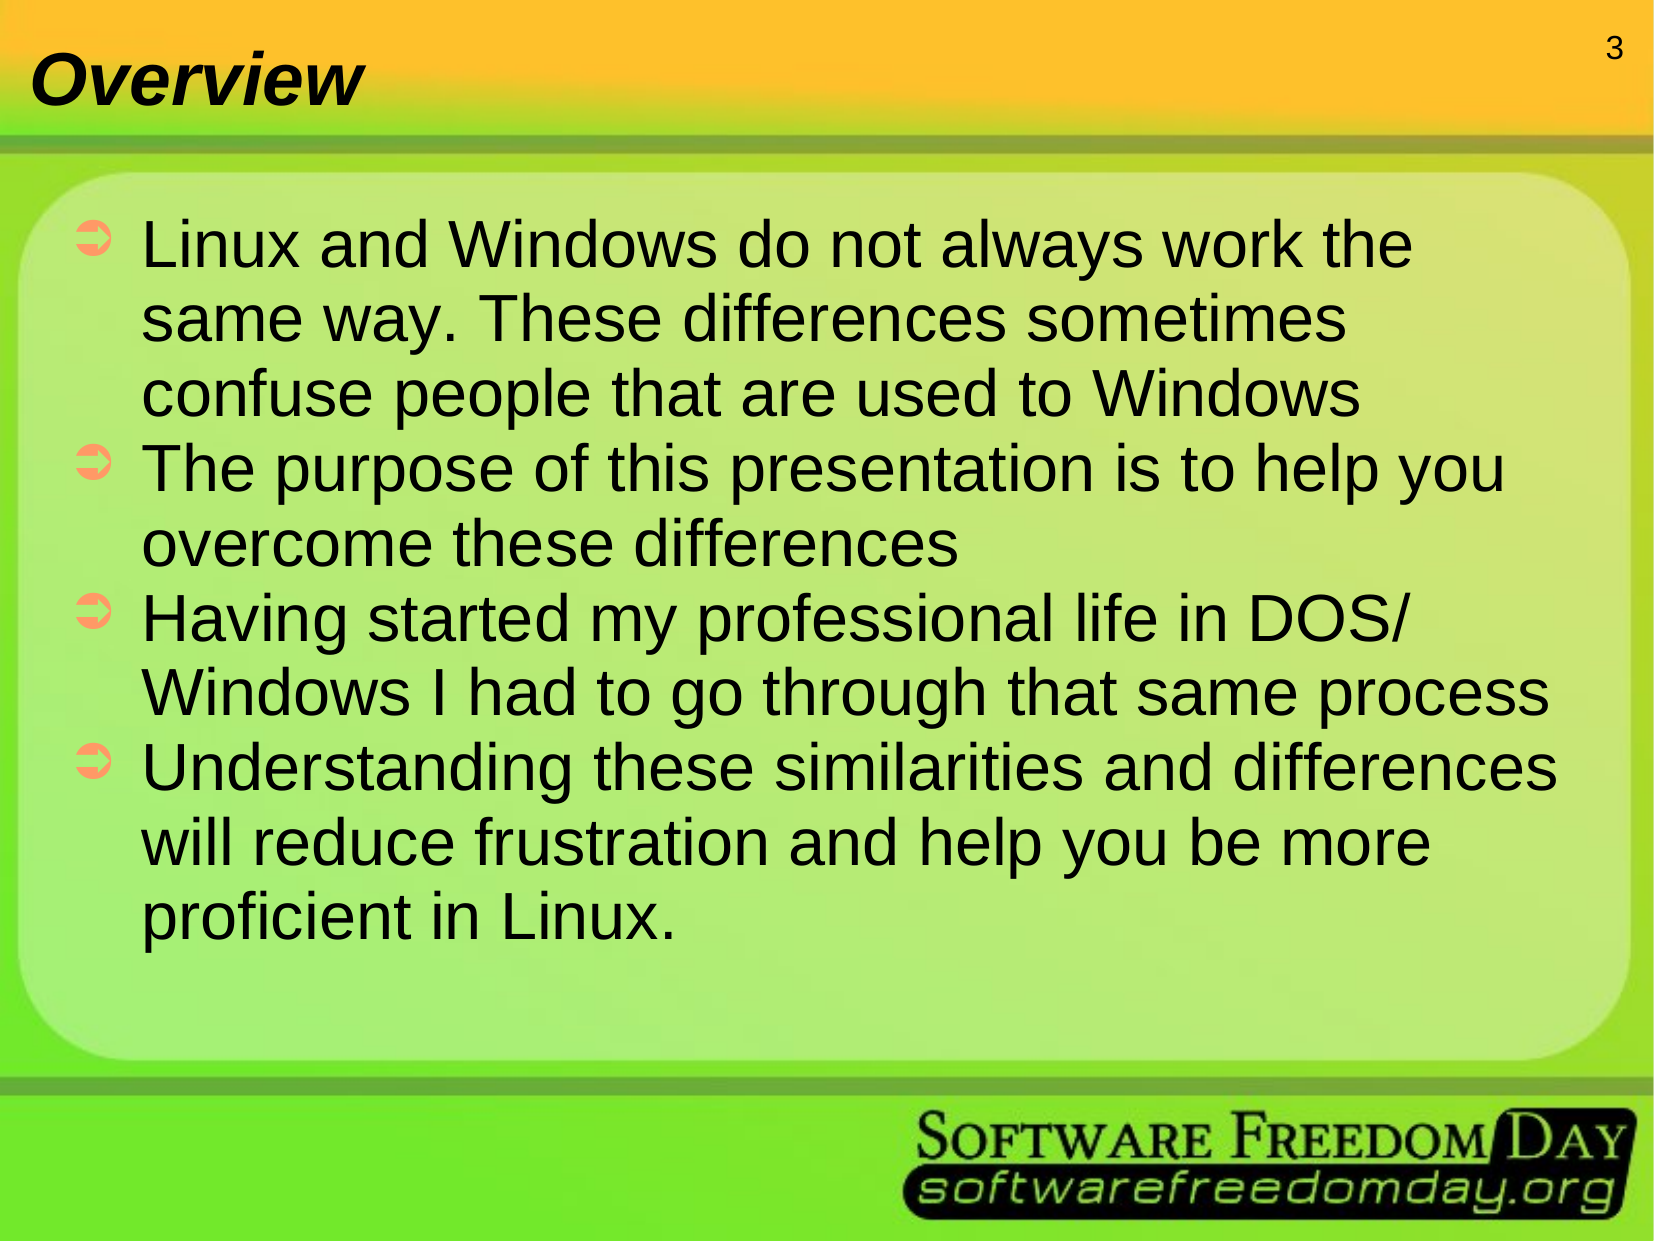

# Overview
Linux and Windows do not always work the same way. These differences sometimes confuse people that are used to Windows
The purpose of this presentation is to help you overcome these differences
Having started my professional life in DOS/Windows I had to go through that same process
Understanding these similarities and differences will reduce frustration and help you be more proficient in Linux.